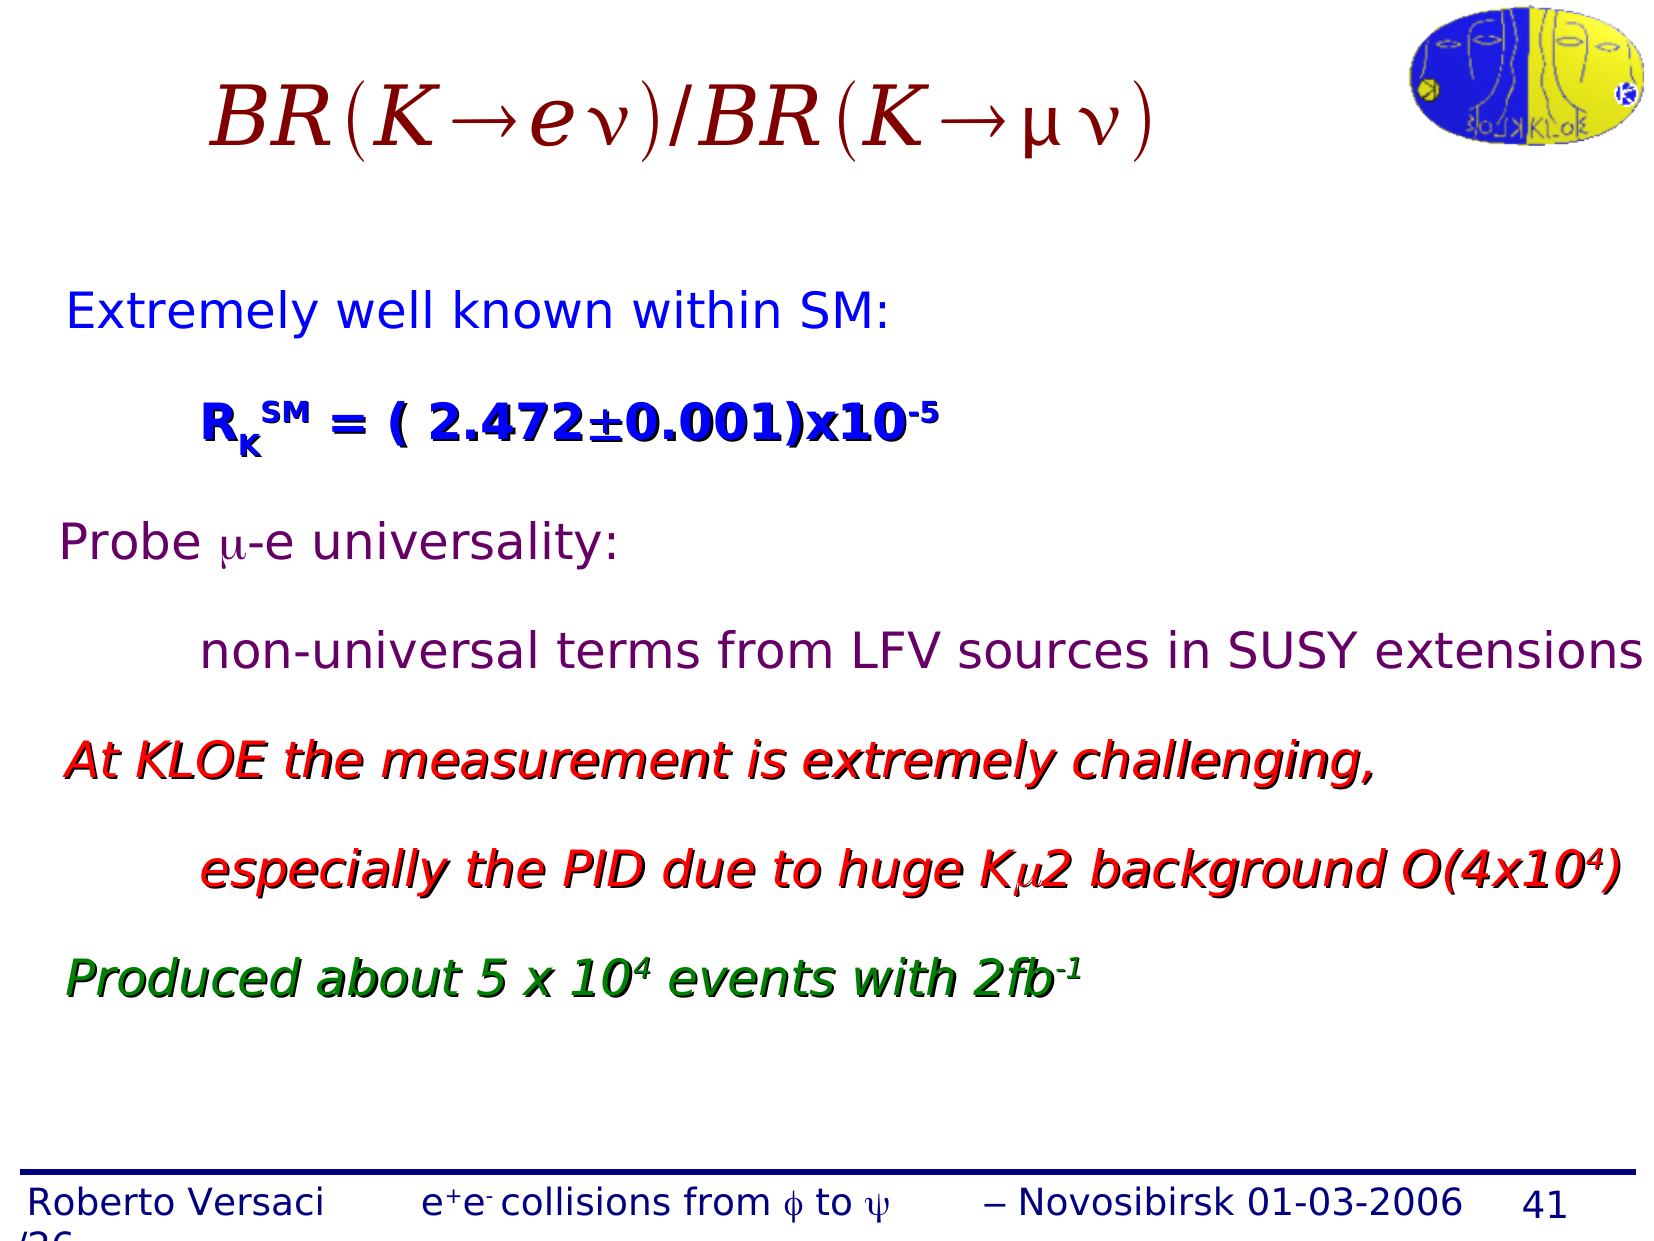

Extremely well known within SM:
		RKSM = ( 2.4720.001)x10-5
 Probe -e universality:
		non-universal terms from LFV sources in SUSY extensions
 At KLOE the measurement is extremely challenging,
		especially the PID due to huge Km2 background O(4x104)
 Produced about 5 x 104 events with 2fb-1
41